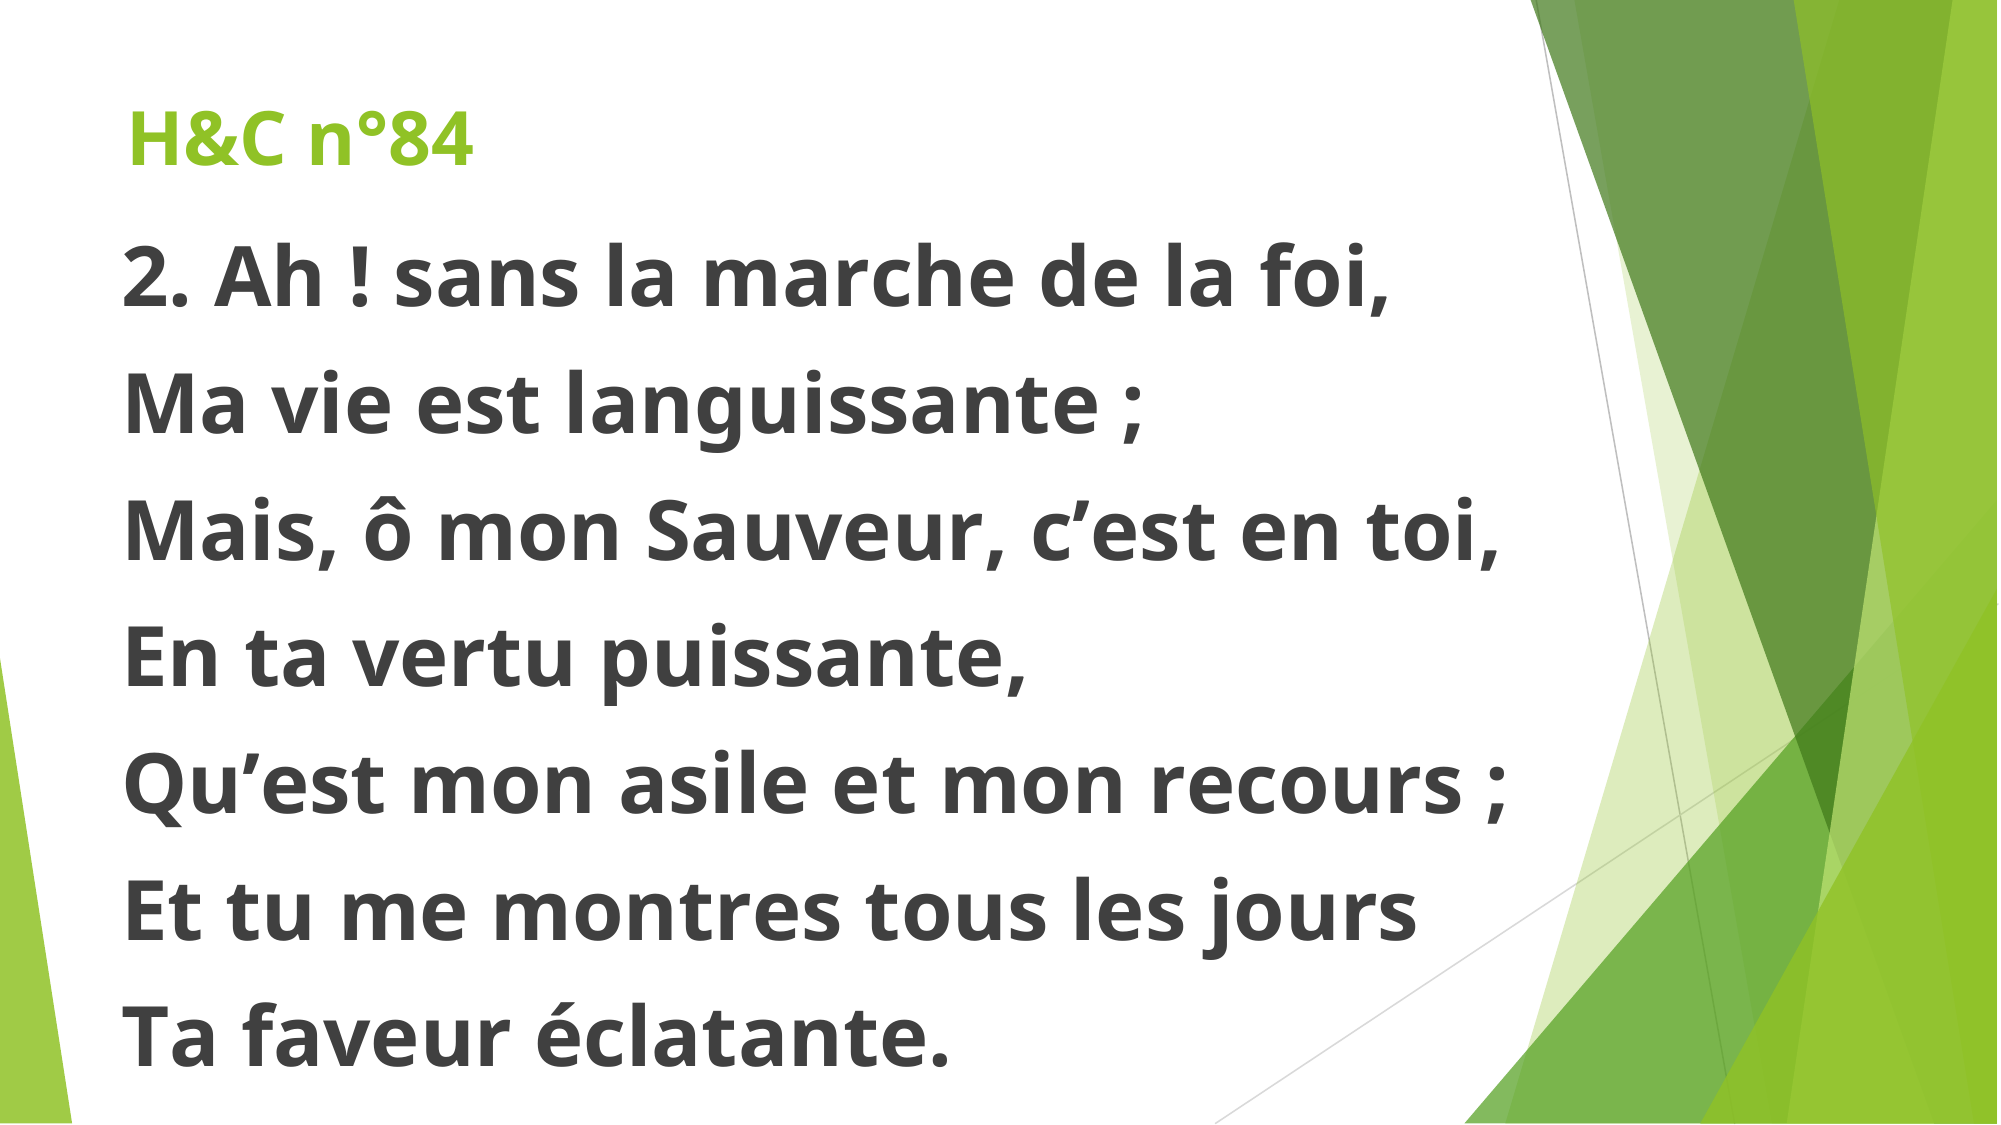

H&C n°84
2. Ah ! sans la marche de la foi,
Ma vie est languissante ;
Mais, ô mon Sauveur, c’est en toi,
En ta vertu puissante,
Qu’est mon asile et mon recours ;
Et tu me montres tous les jours
Ta faveur éclatante.